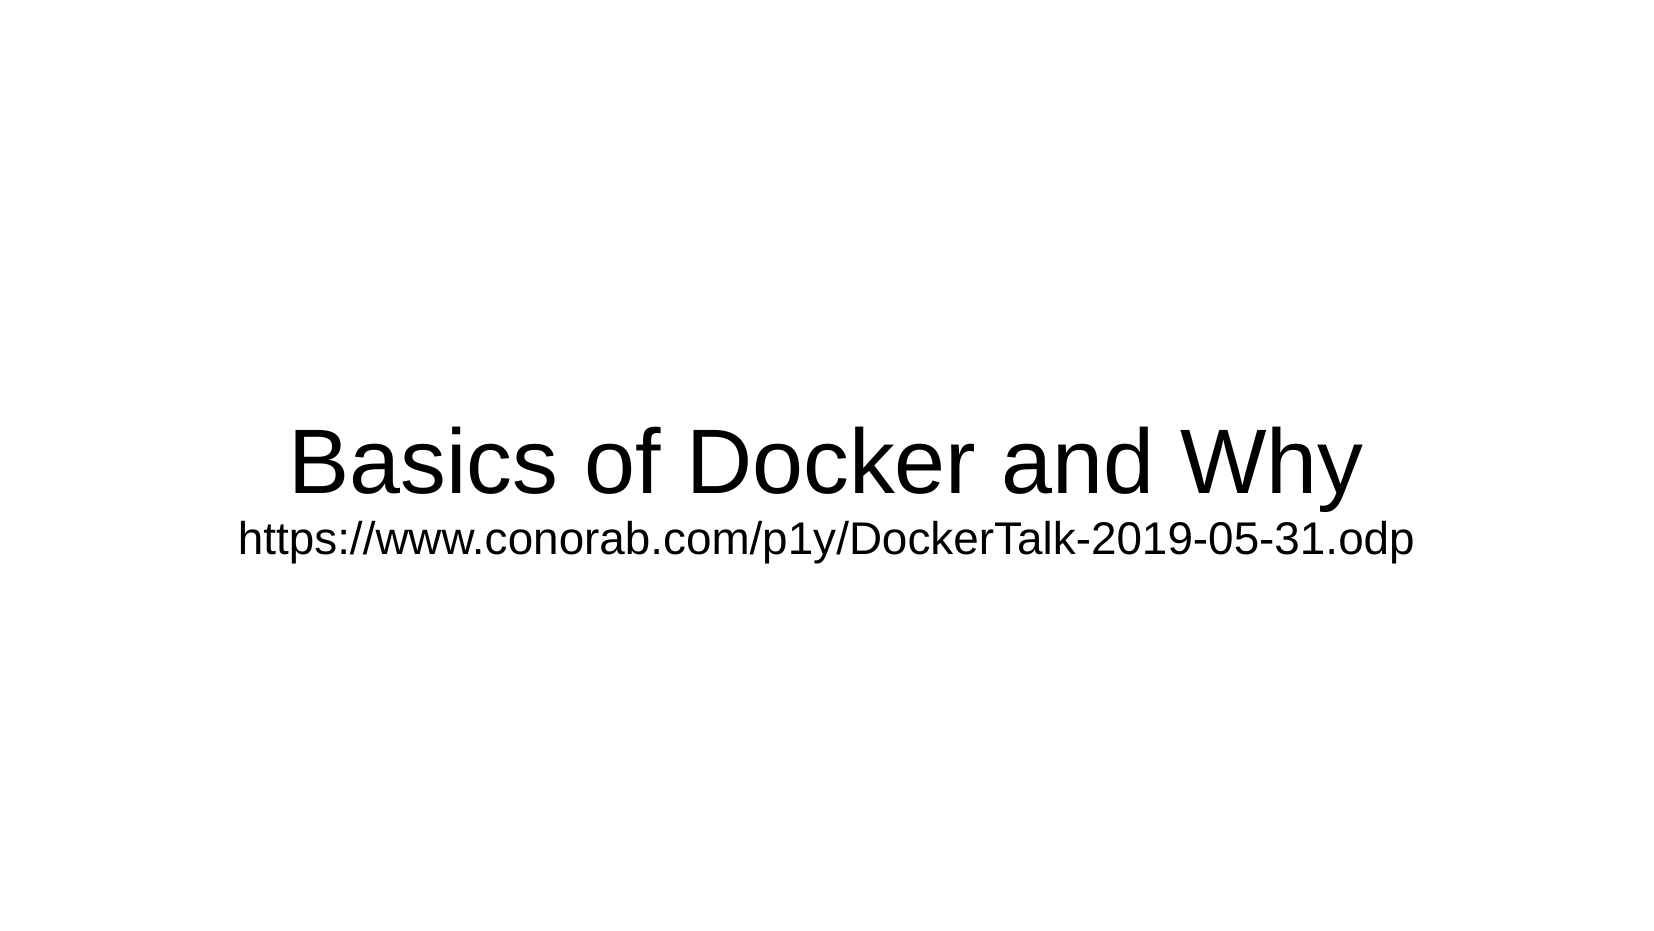

# Basics of Docker and Why
https://www.conorab.com/p1y/DockerTalk-2019-05-31.odp